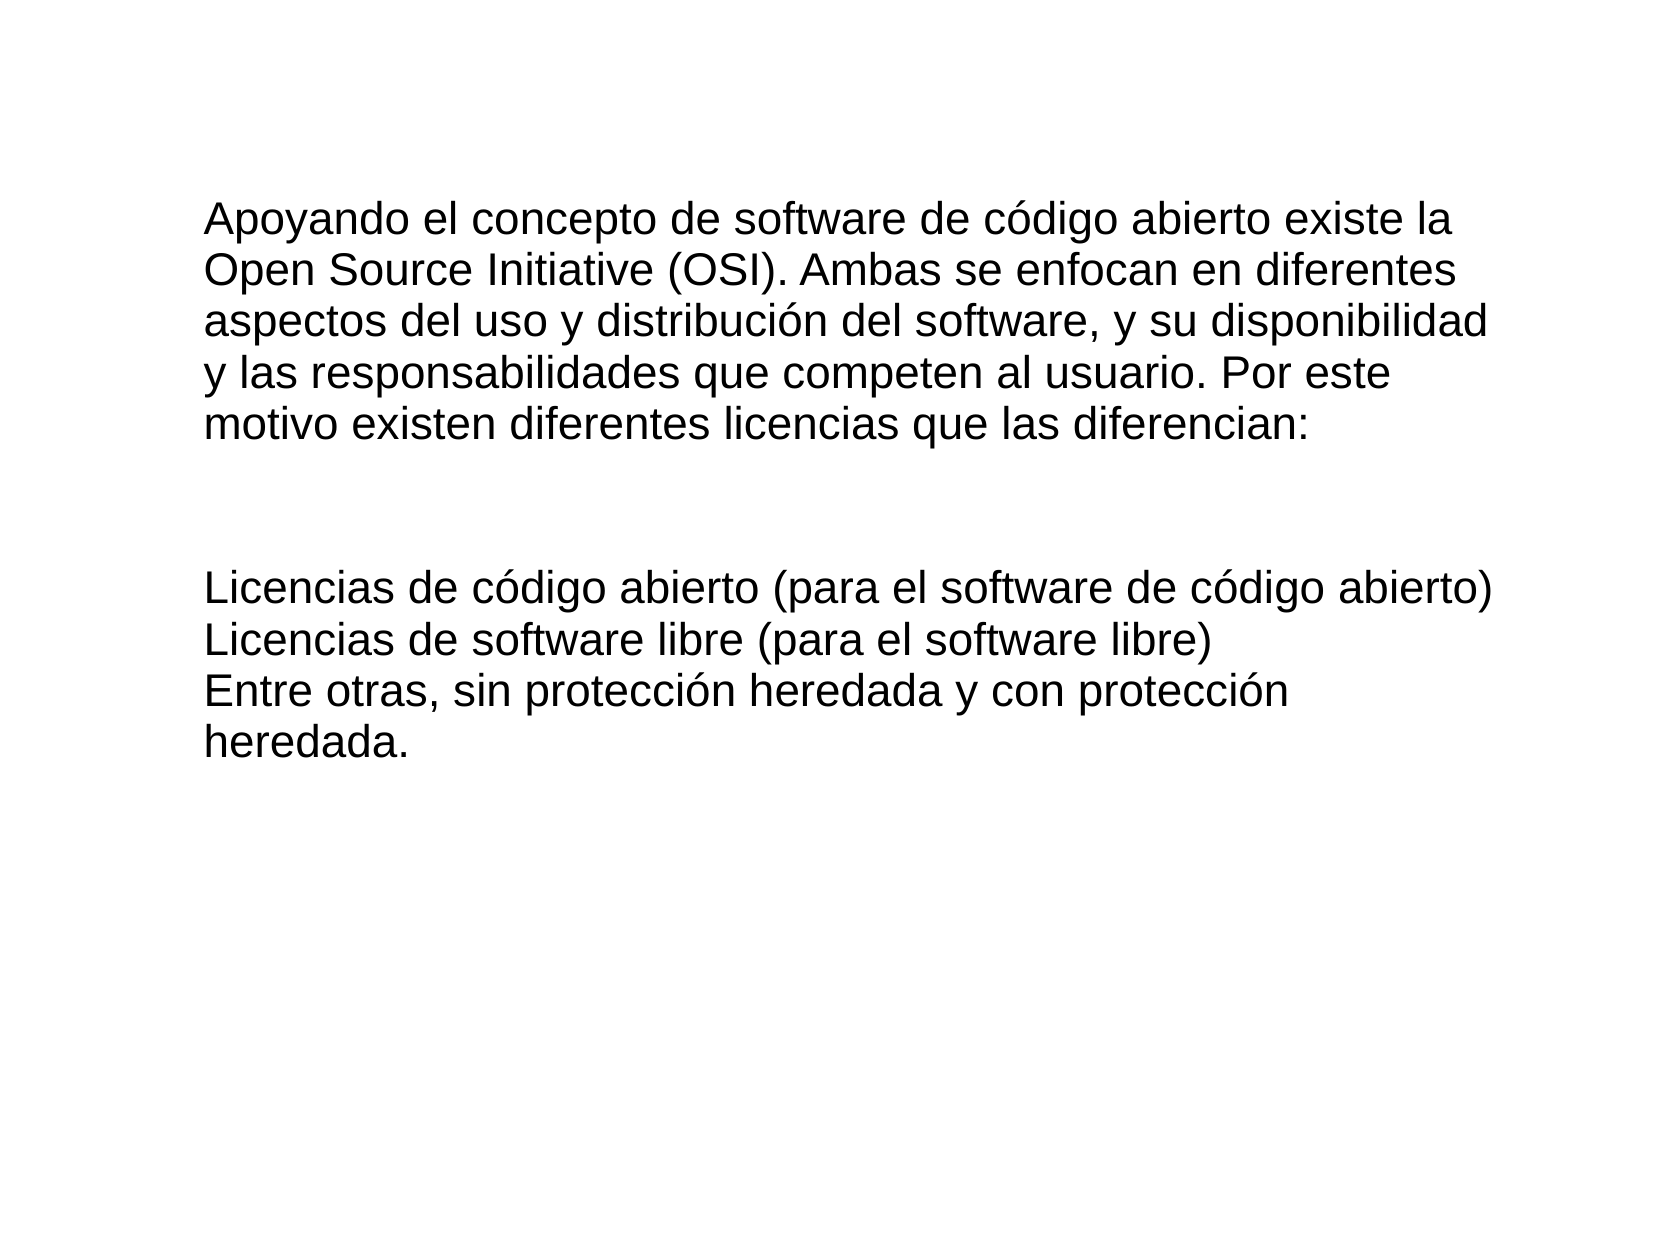

Apoyando el concepto de software de código abierto existe la Open Source Initiative (OSI). Ambas se enfocan en diferentes aspectos del uso y distribución del software, y su disponibilidad y las responsabilidades que competen al usuario. Por este motivo existen diferentes licencias que las diferencian:
Licencias de código abierto (para el software de código abierto)
Licencias de software libre (para el software libre)
Entre otras, sin protección heredada y con protección heredada.